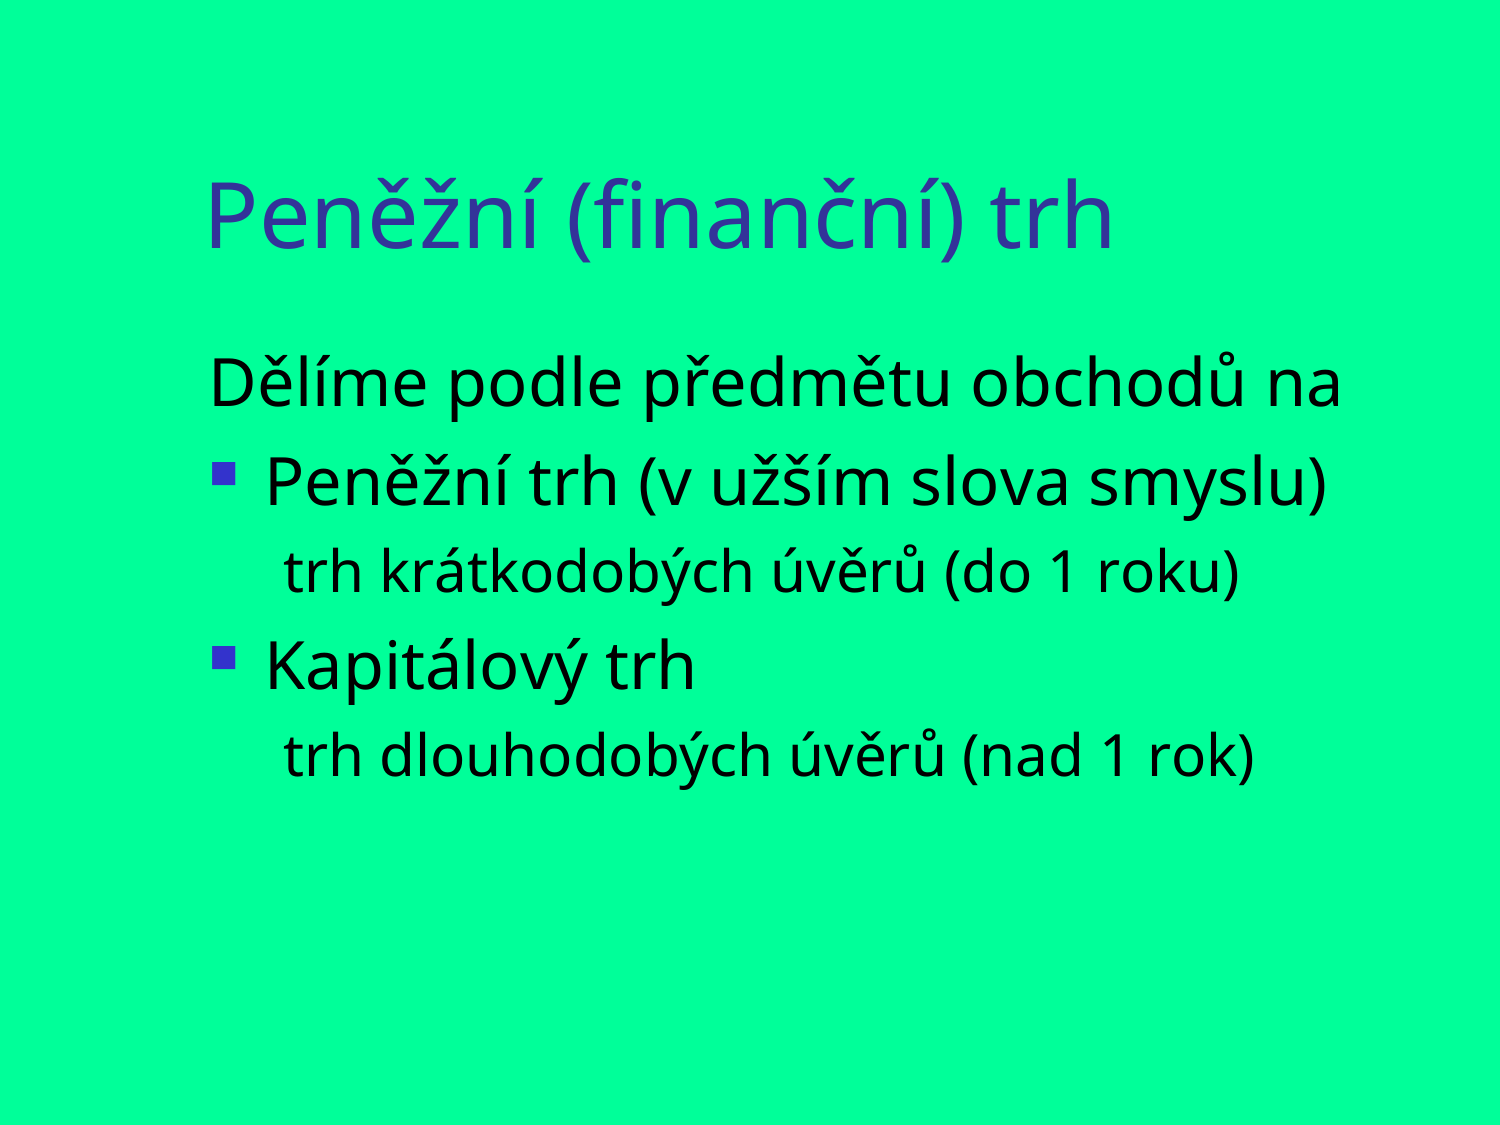

# Peněžní (finanční) trh
Dělíme podle předmětu obchodů na
Peněžní trh (v užším slova smyslu)
trh krátkodobých úvěrů (do 1 roku)
Kapitálový trh
trh dlouhodobých úvěrů (nad 1 rok)